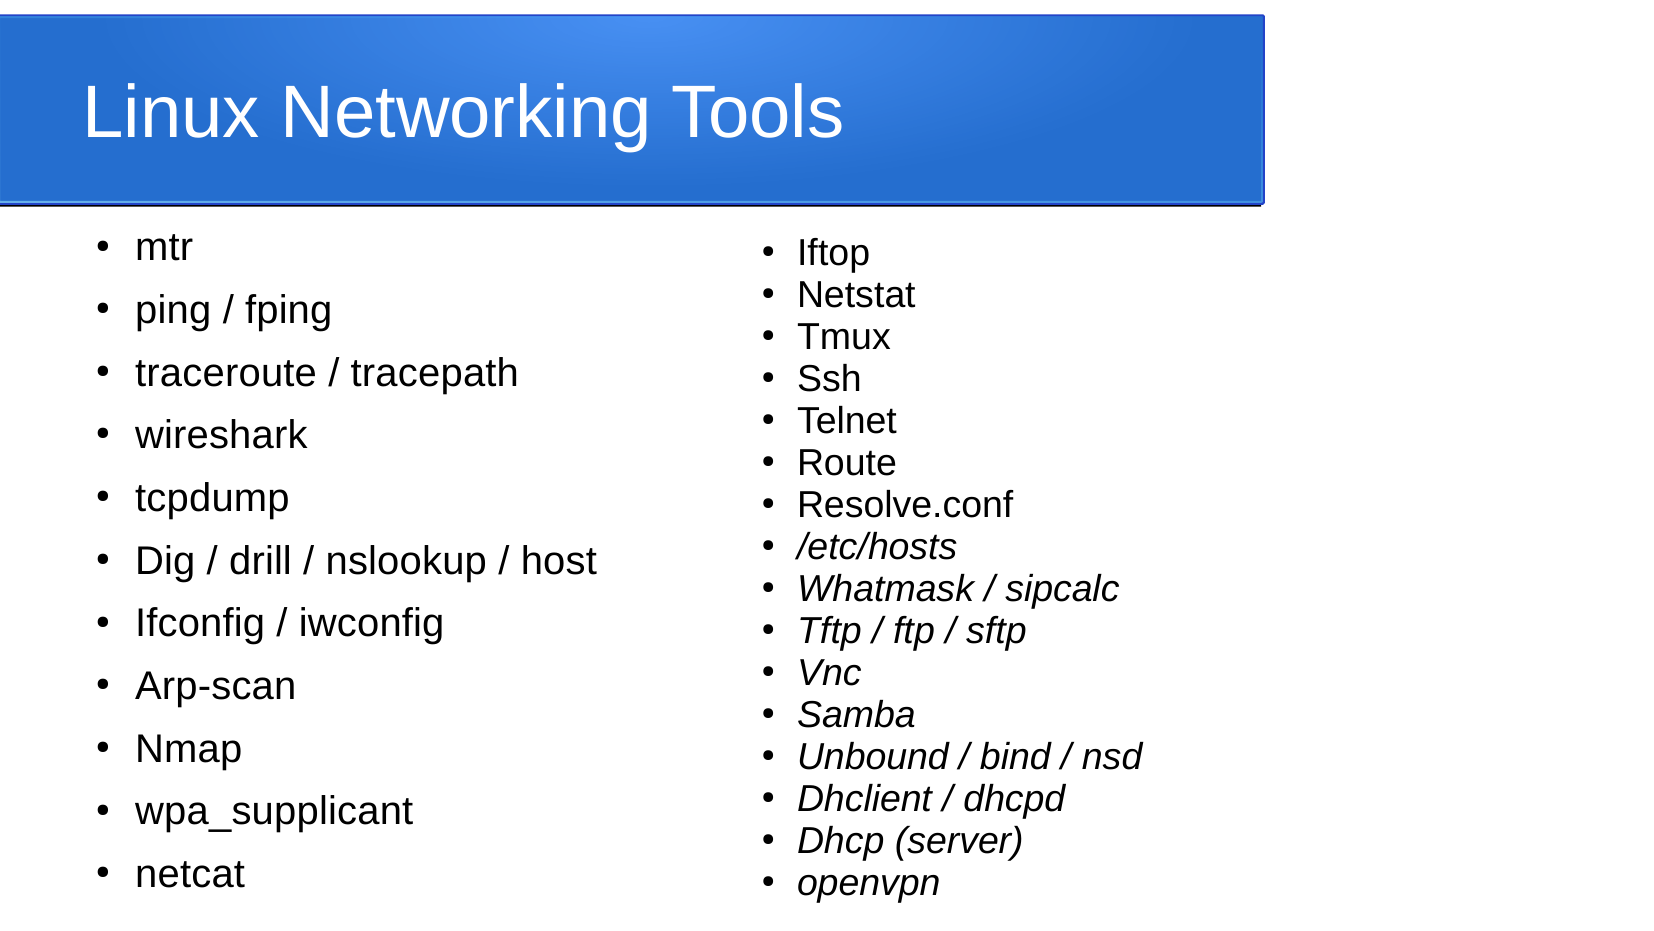

# Linux Networking Tools
mtr
ping / fping
traceroute / tracepath
wireshark
tcpdump
Dig / drill / nslookup / host
Ifconfig / iwconfig
Arp-scan
Nmap
wpa_supplicant
netcat
Iftop
Netstat
Tmux
Ssh
Telnet
Route
Resolve.conf
/etc/hosts
Whatmask / sipcalc
Tftp / ftp / sftp
Vnc
Samba
Unbound / bind / nsd
Dhclient / dhcpd
Dhcp (server)
openvpn